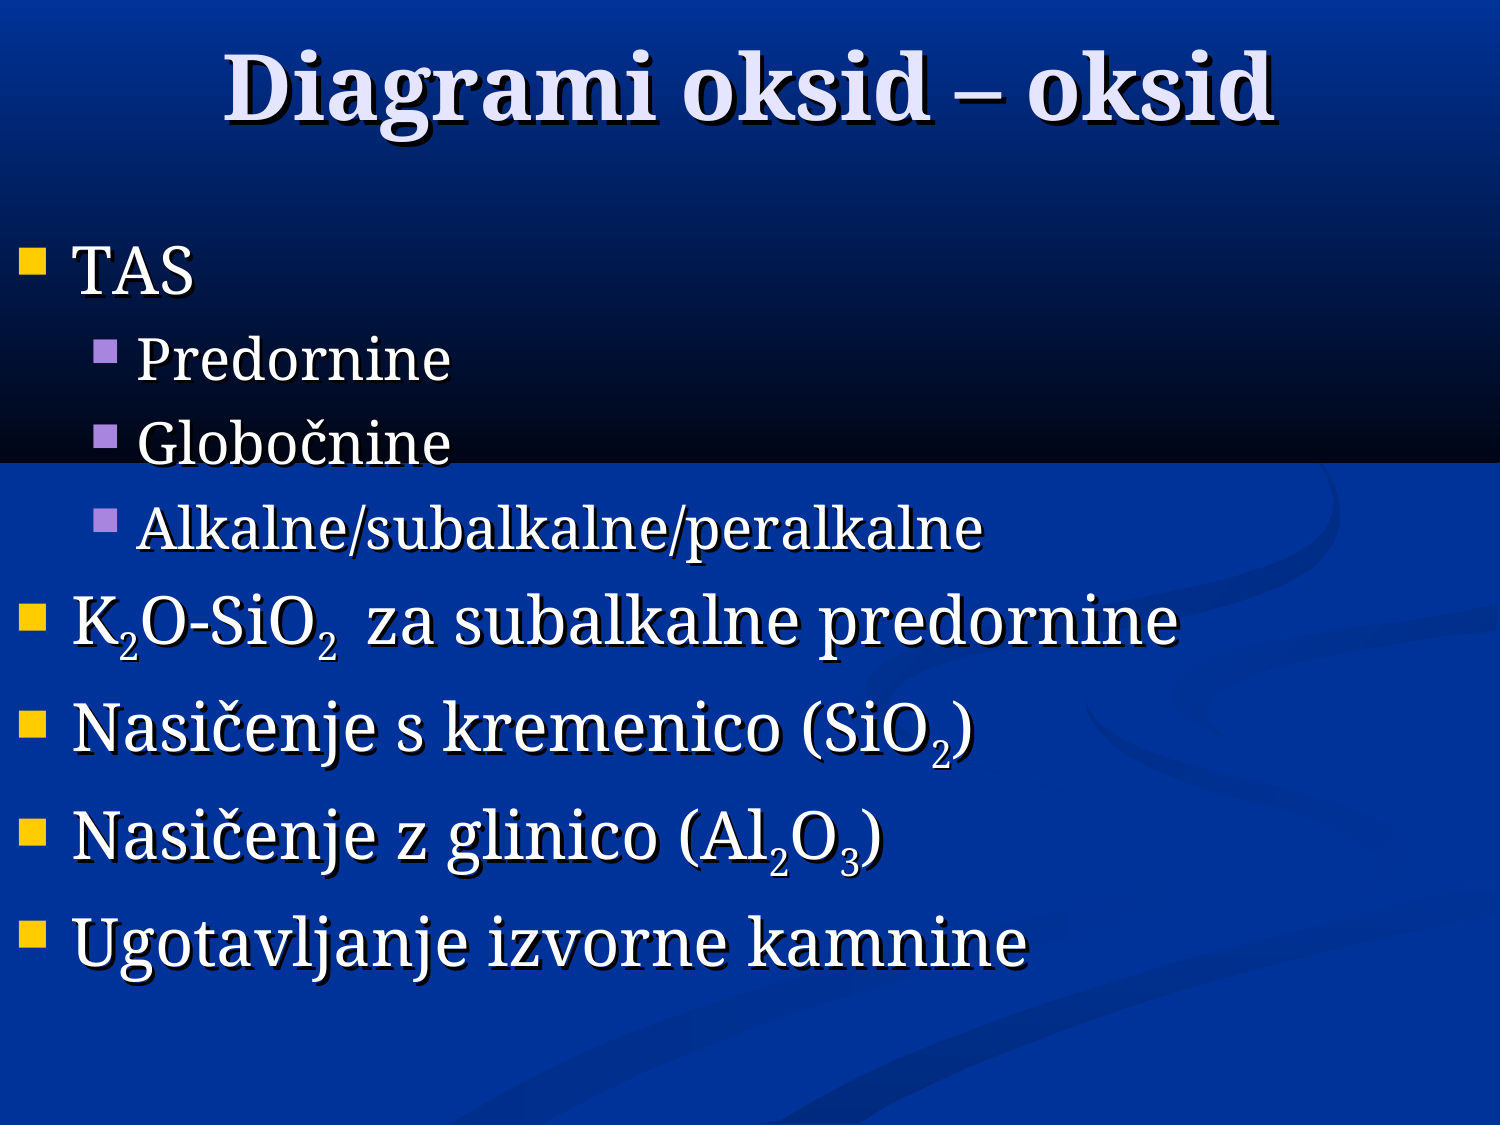

# Diagrami oksid – oksid
TAS
Predornine
Globočnine
Alkalne/subalkalne/peralkalne
K2O-SiO2 za subalkalne predornine
Nasičenje s kremenico (SiO2)
Nasičenje z glinico (Al2O3)
Ugotavljanje izvorne kamnine